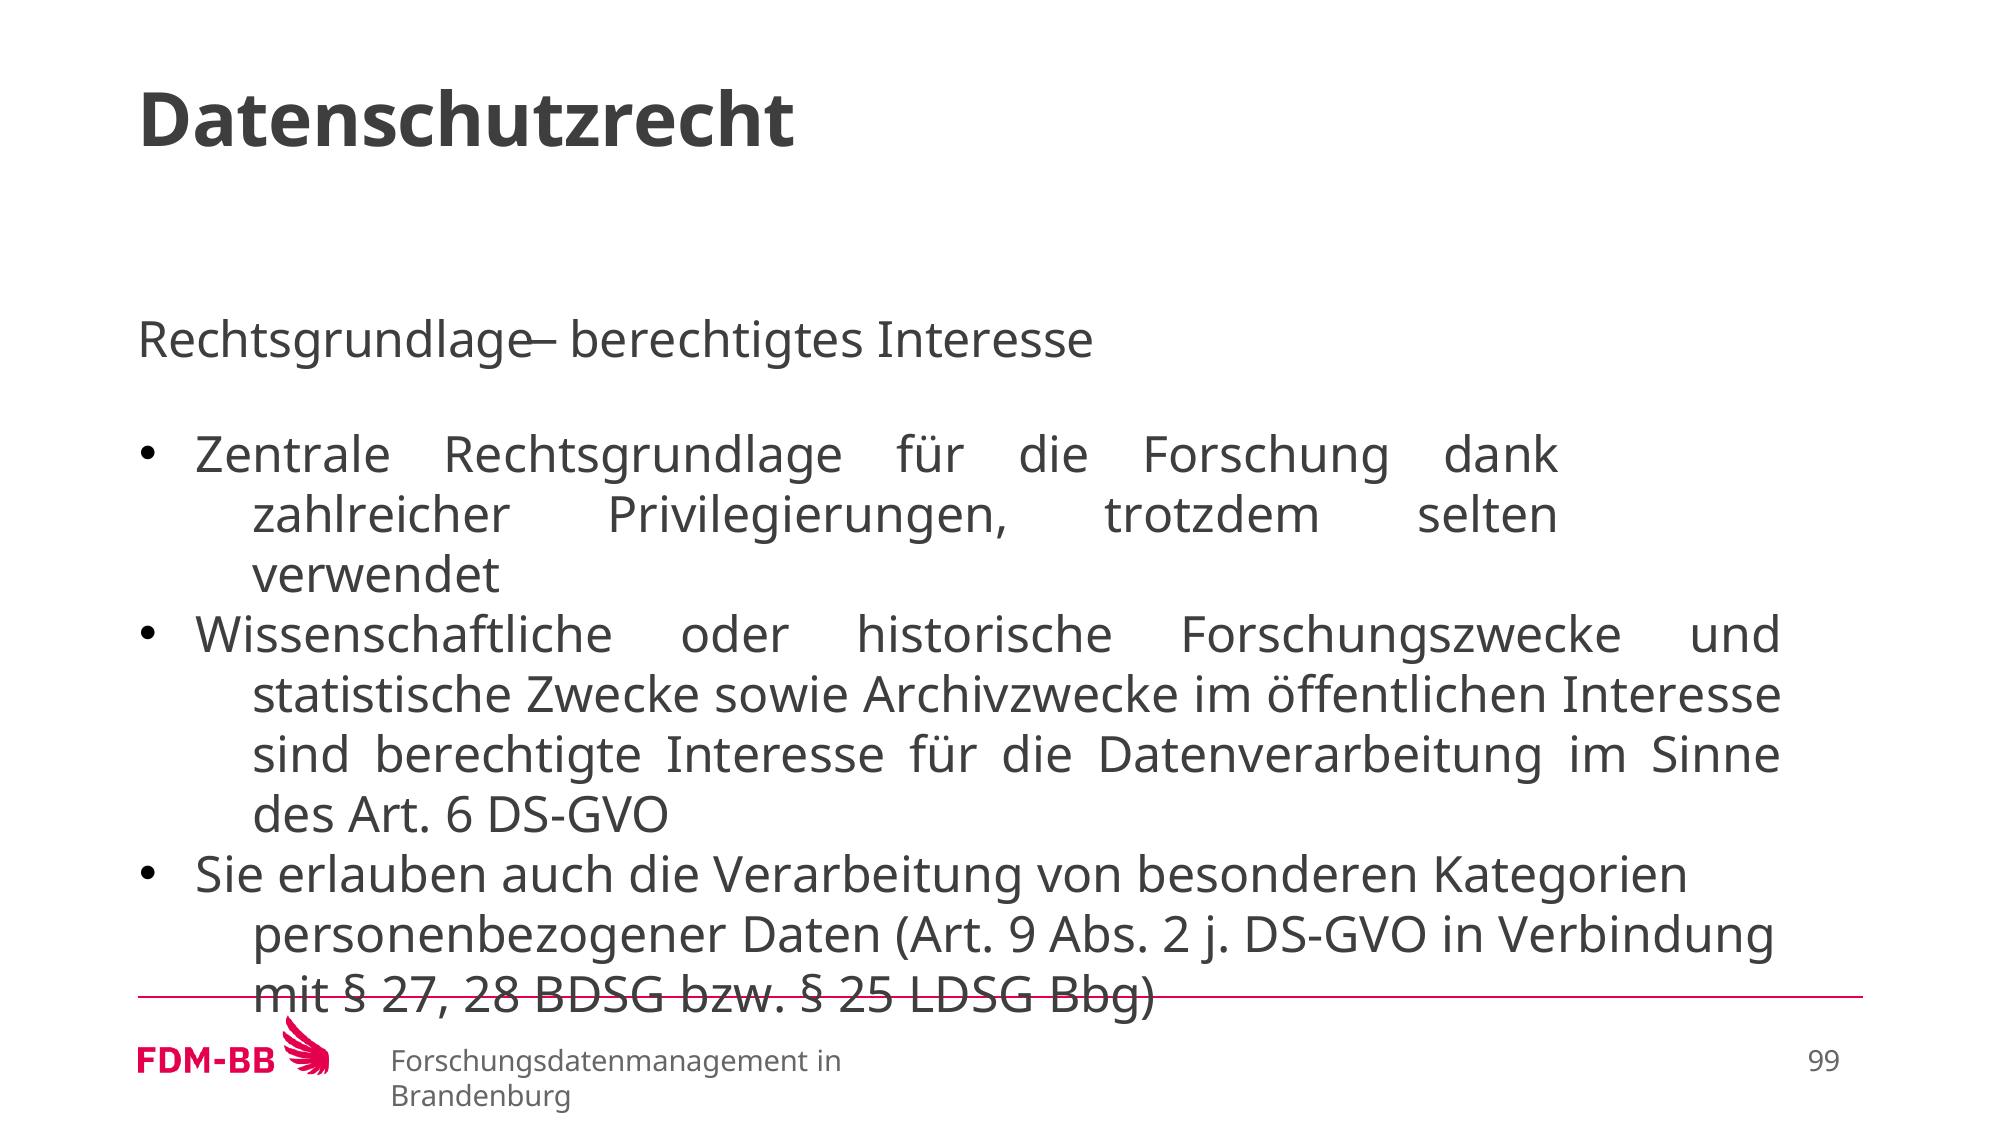

# Datenschutzrecht
Rechtsgrundlage	berechtigtes Interesse
Zentrale Rechtsgrundlage für die Forschung dank zahlreicher Privilegierungen, trotzdem selten verwendet
Wissenschaftliche oder historische Forschungszwecke und statistische Zwecke sowie Archivzwecke im öffentlichen Interesse sind berechtigte Interesse für die Datenverarbeitung im Sinne des Art. 6 DS-GVO
Sie erlauben auch die Verarbeitung von besonderen Kategorien personenbezogener Daten (Art. 9 Abs. 2 j. DS-GVO in Verbindung mit § 27, 28 BDSG bzw. § 25 LDSG Bbg)
Forschungsdatenmanagement in Brandenburg
99